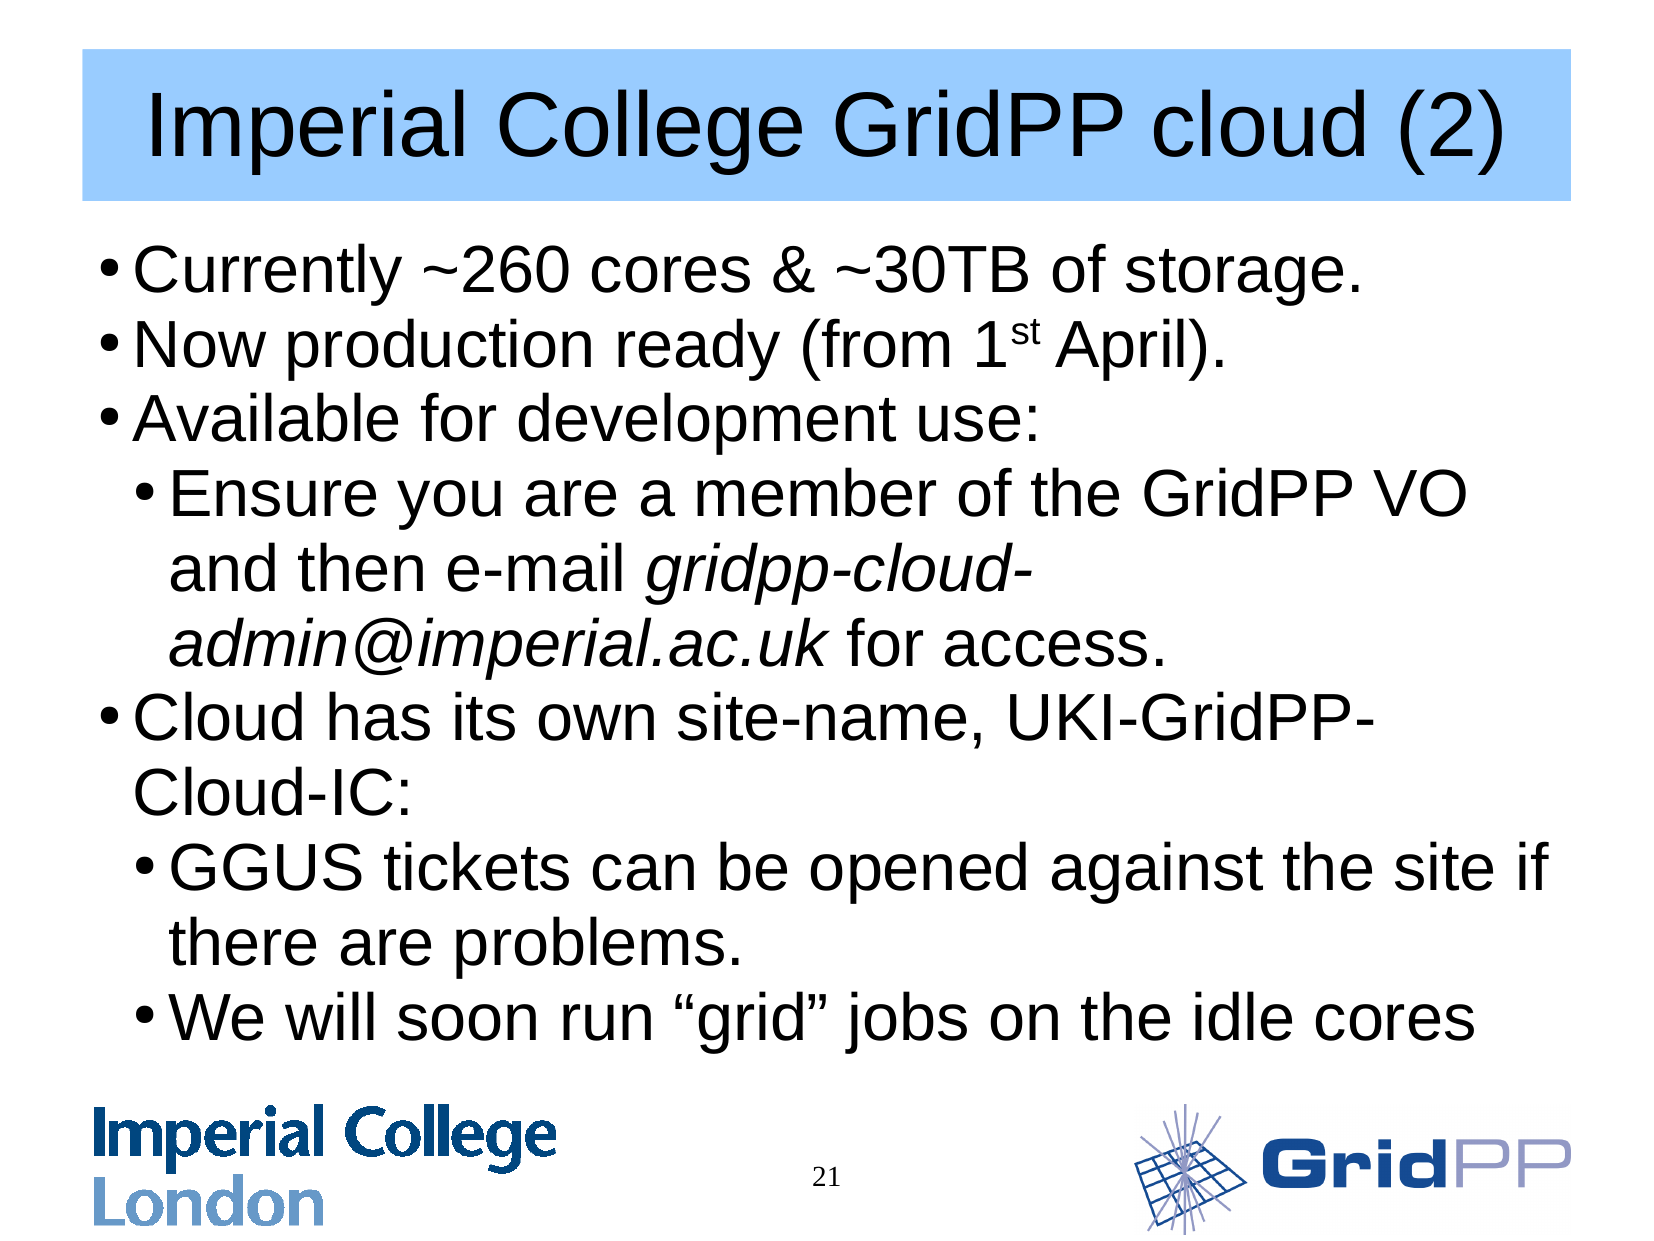

# Imperial College GridPP Cloud (2)
Imperial College GridPP cloud (2)
Currently ~260 cores & ~30TB of storage.
Now production ready (from 1st April).
Available for development use:
Ensure you are a member of the GridPP VO and then e-mail gridpp-cloud-admin@imperial.ac.uk for access.
Cloud has its own site-name, UKI-GridPP-Cloud-IC:
GGUS tickets can be opened against the site if there are problems.
We will soon run “grid” jobs on the idle cores
21